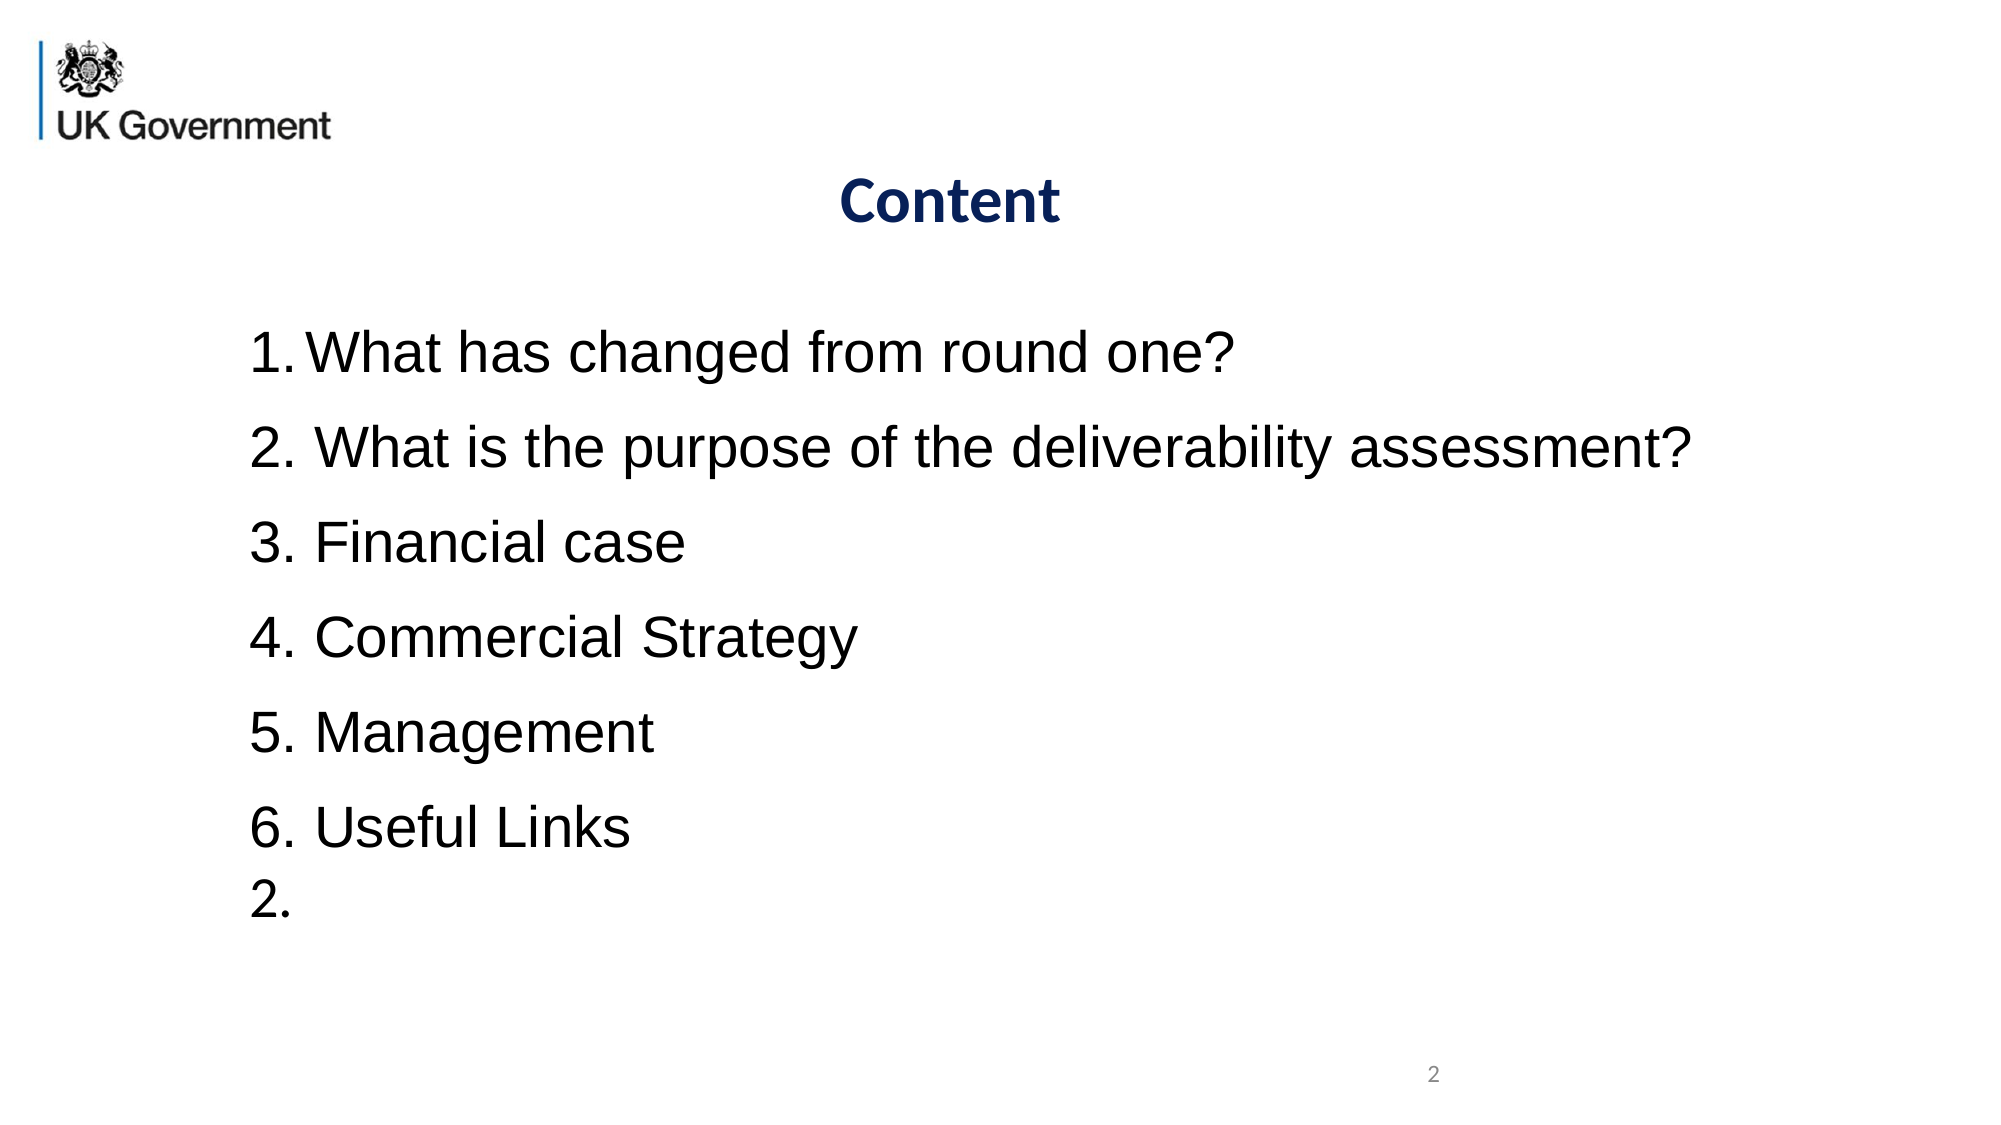

Content
What has changed from round one?
.
2. What is the purpose of the deliverability assessment?
.
3. Financial case
.
4. Commercial Strategy
.
5. Management
.
6. Useful Links
1